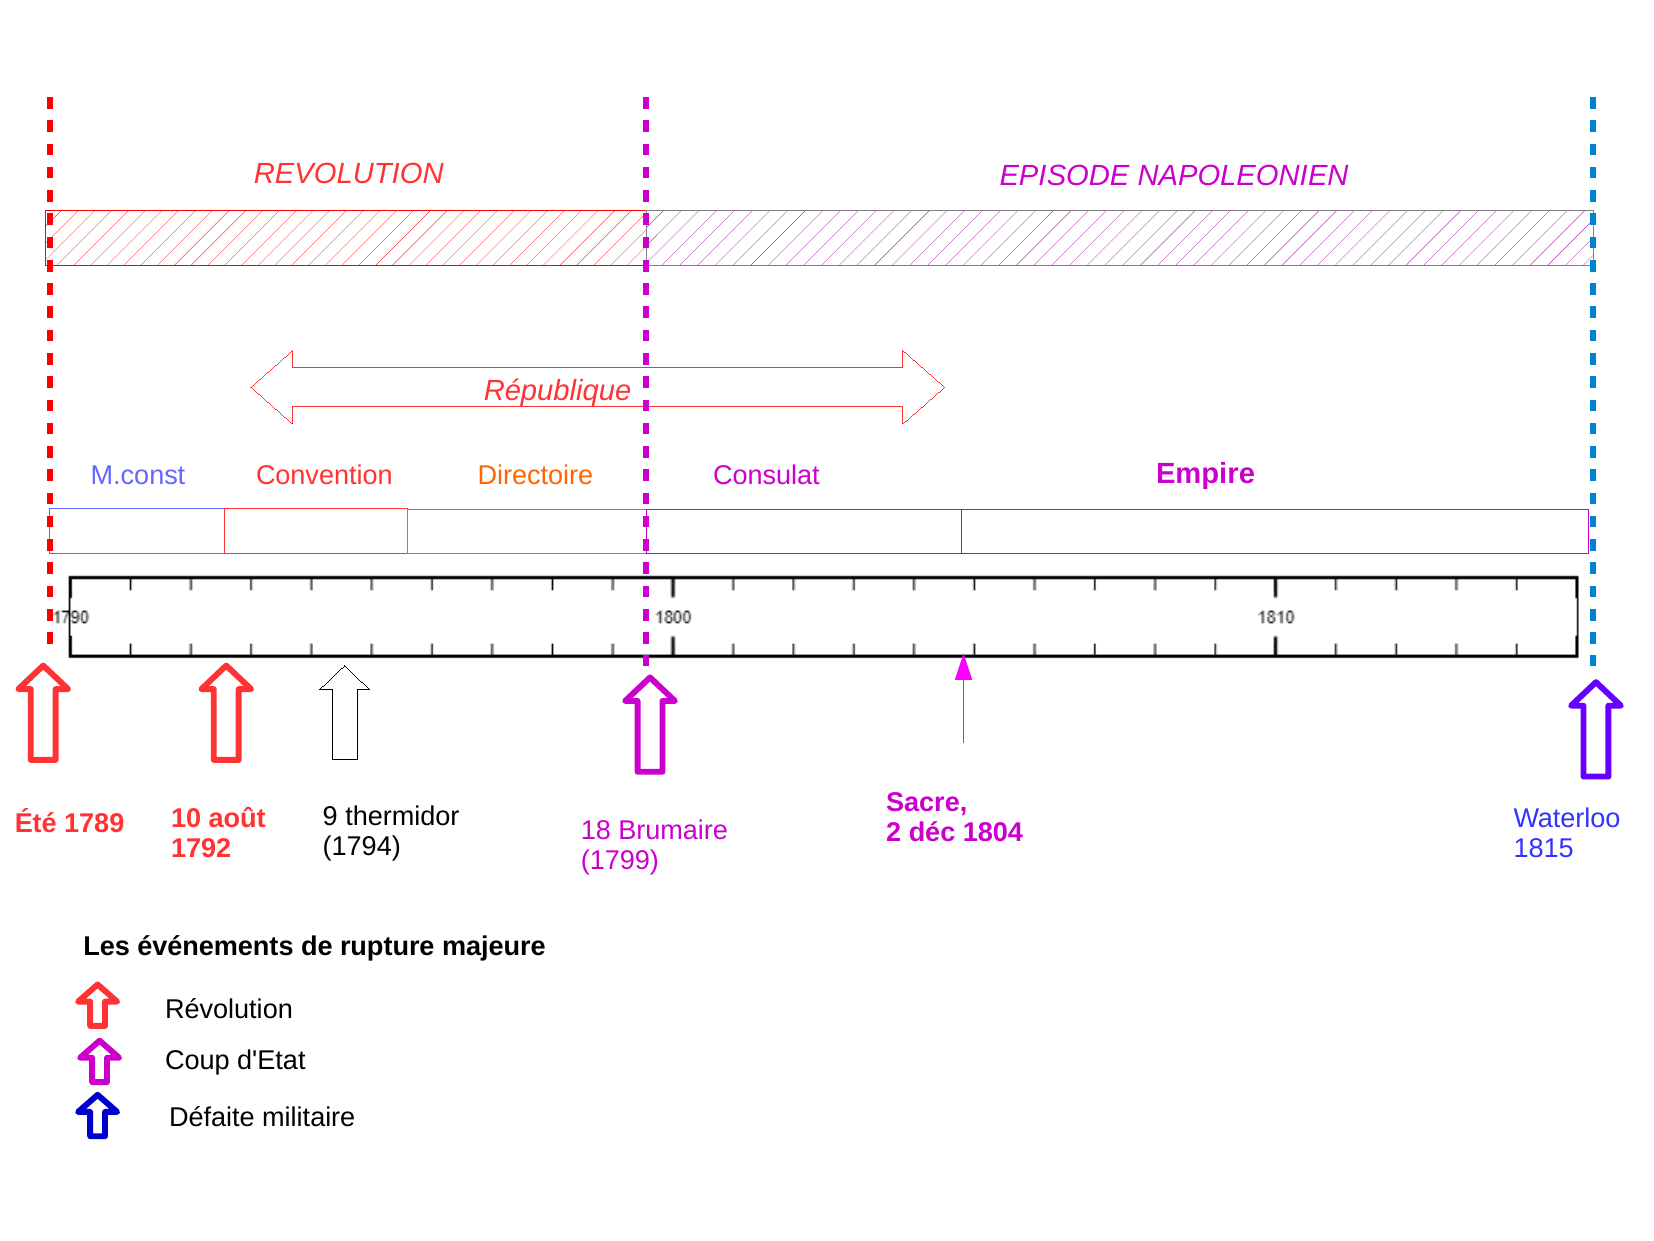

REVOLUTION
EPISODE NAPOLEONIEN
République
Empire
M.const
Convention
Directoire
Consulat
Sacre,
2 déc 1804
9 thermidor
(1794)
10 août
1792
Waterloo
1815
Été 1789
18 Brumaire
(1799)
Les événements de rupture majeure
Révolution
Coup d'Etat
Défaite militaire